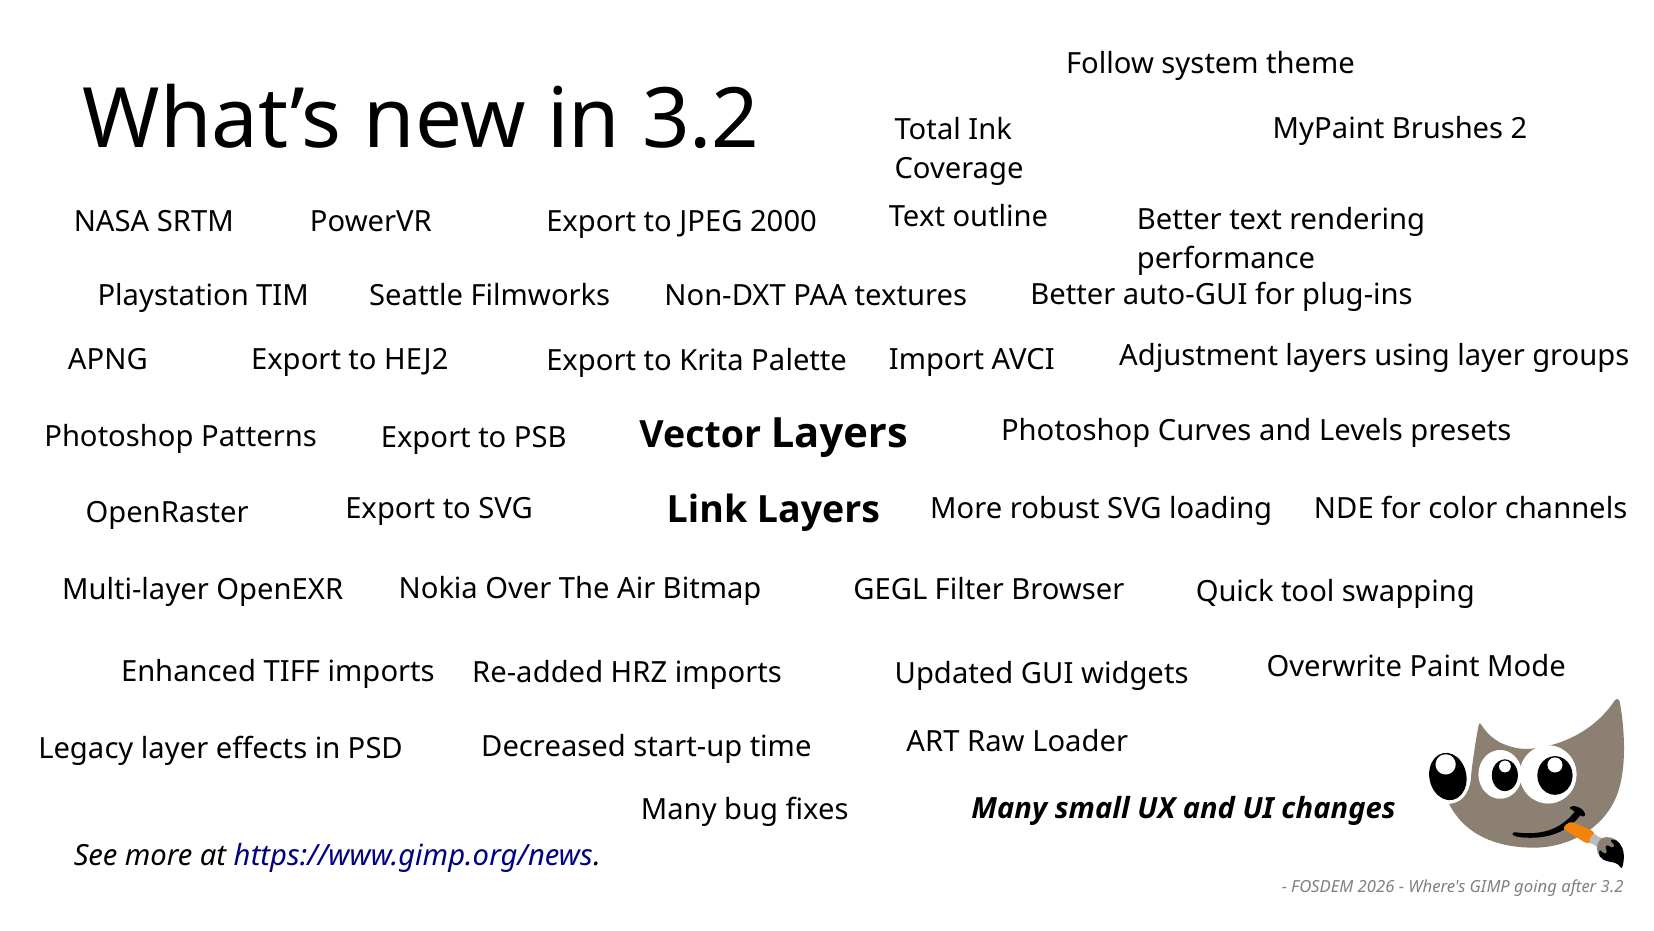

Follow system theme
# What’s new in 3.2
MyPaint Brushes 2
Total Ink Coverage
Text outline
Better text rendering performance
NASA SRTM
PowerVR
Export to JPEG 2000
Better auto-GUI for plug-ins
Playstation TIM
Seattle Filmworks
Non-DXT PAA textures
Adjustment layers using layer groups
APNG
Export to HEJ2
Import AVCI
Export to Krita Palette
Vector Layers
Photoshop Curves and Levels presets
Photoshop Patterns
Export to PSB
Link Layers
Export to SVG
More robust SVG loading
NDE for color channels
OpenRaster
Nokia Over The Air Bitmap
GEGL Filter Browser
Multi-layer OpenEXR
Quick tool swapping
Overwrite Paint Mode
Enhanced TIFF imports
Re-added HRZ imports
Updated GUI widgets
ART Raw Loader
Decreased start-up time
Legacy layer effects in PSD
Many small UX and UI changes
Many bug fixes
See more at https://www.gimp.org/news.